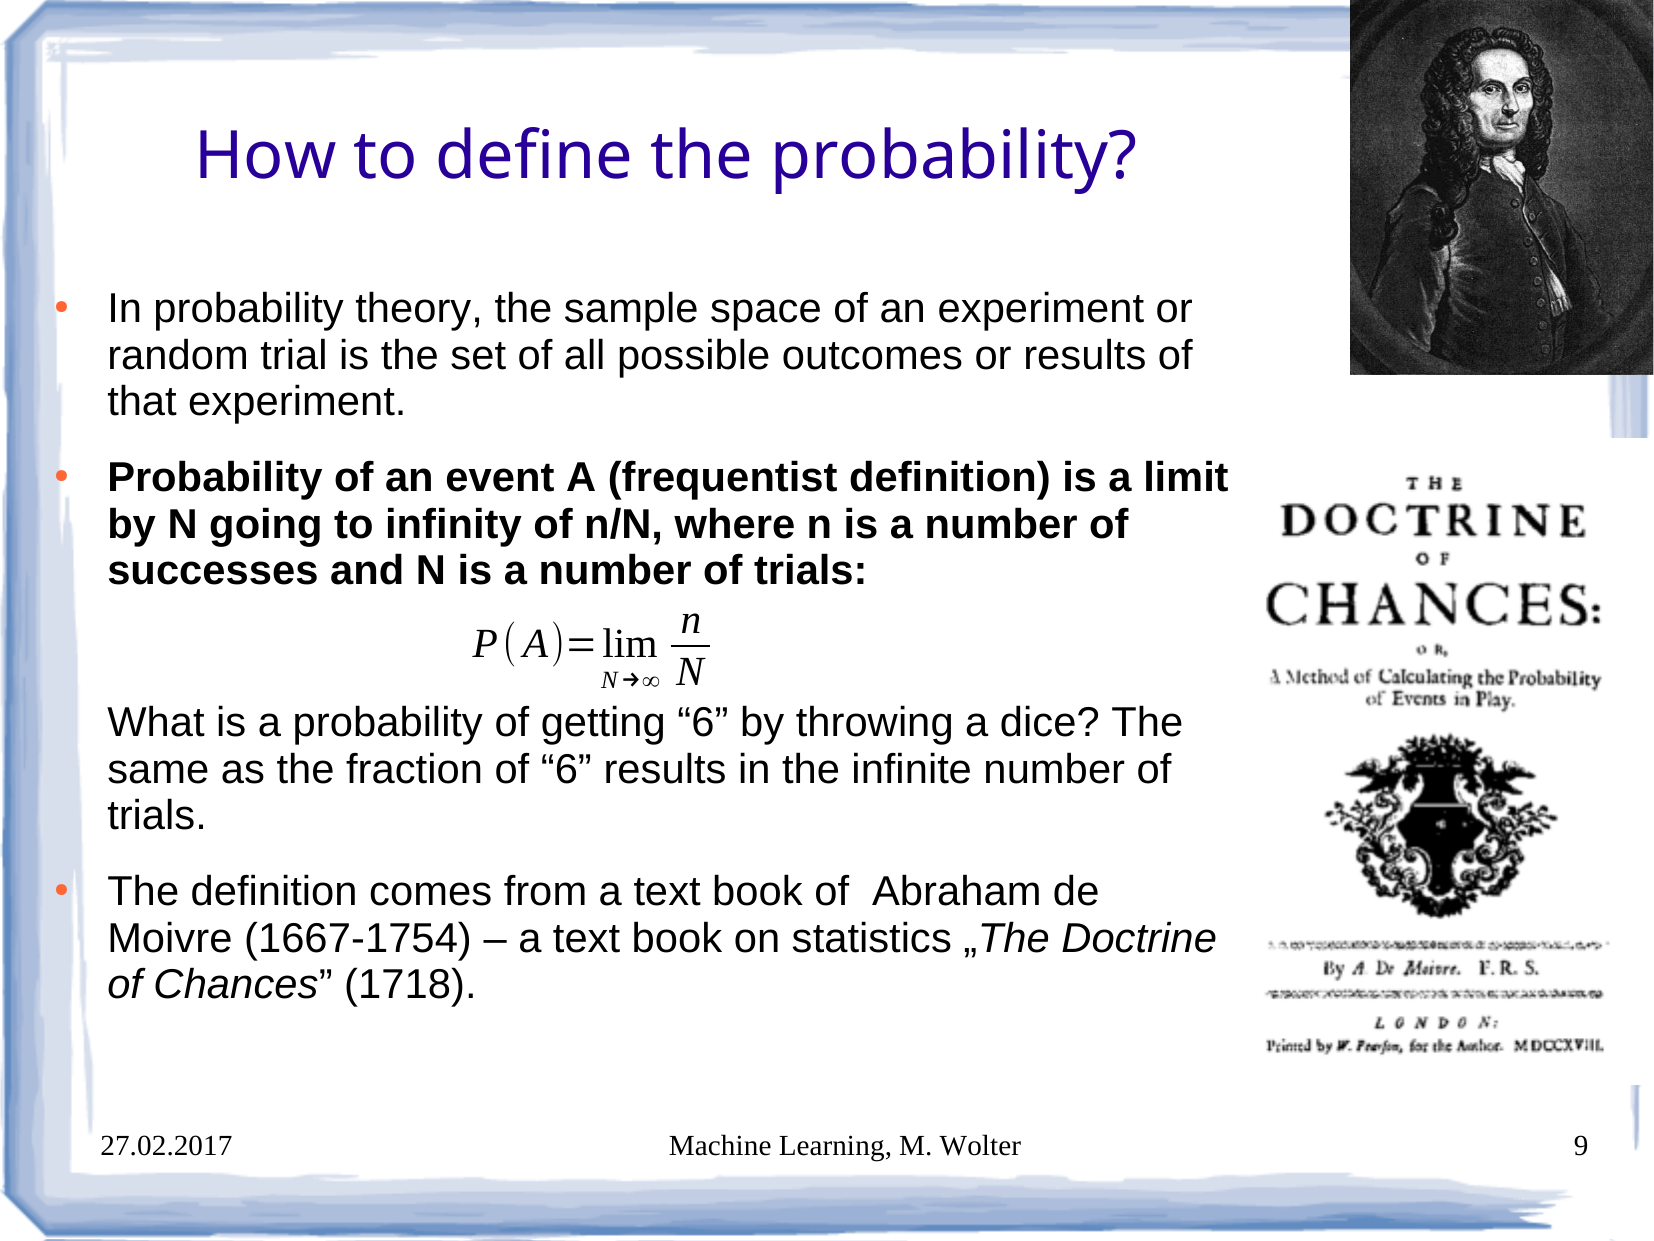

# How to define the probability?
In probability theory, the sample space of an experiment or random trial is the set of all possible outcomes or results of that experiment.
Probability of an event A (frequentist definition) is a limit by N going to infinity of n/N, where n is a number of successes and N is a number of trials:
What is a probability of getting “6” by throwing a dice? The same as the fraction of “6” results in the infinite number of trials.
The definition comes from a text book of Abraham de Moivre (1667-1754) – a text book on statistics „The Doctrine of Chances” (1718).
27.02.2017
Machine Learning, M. Wolter
9